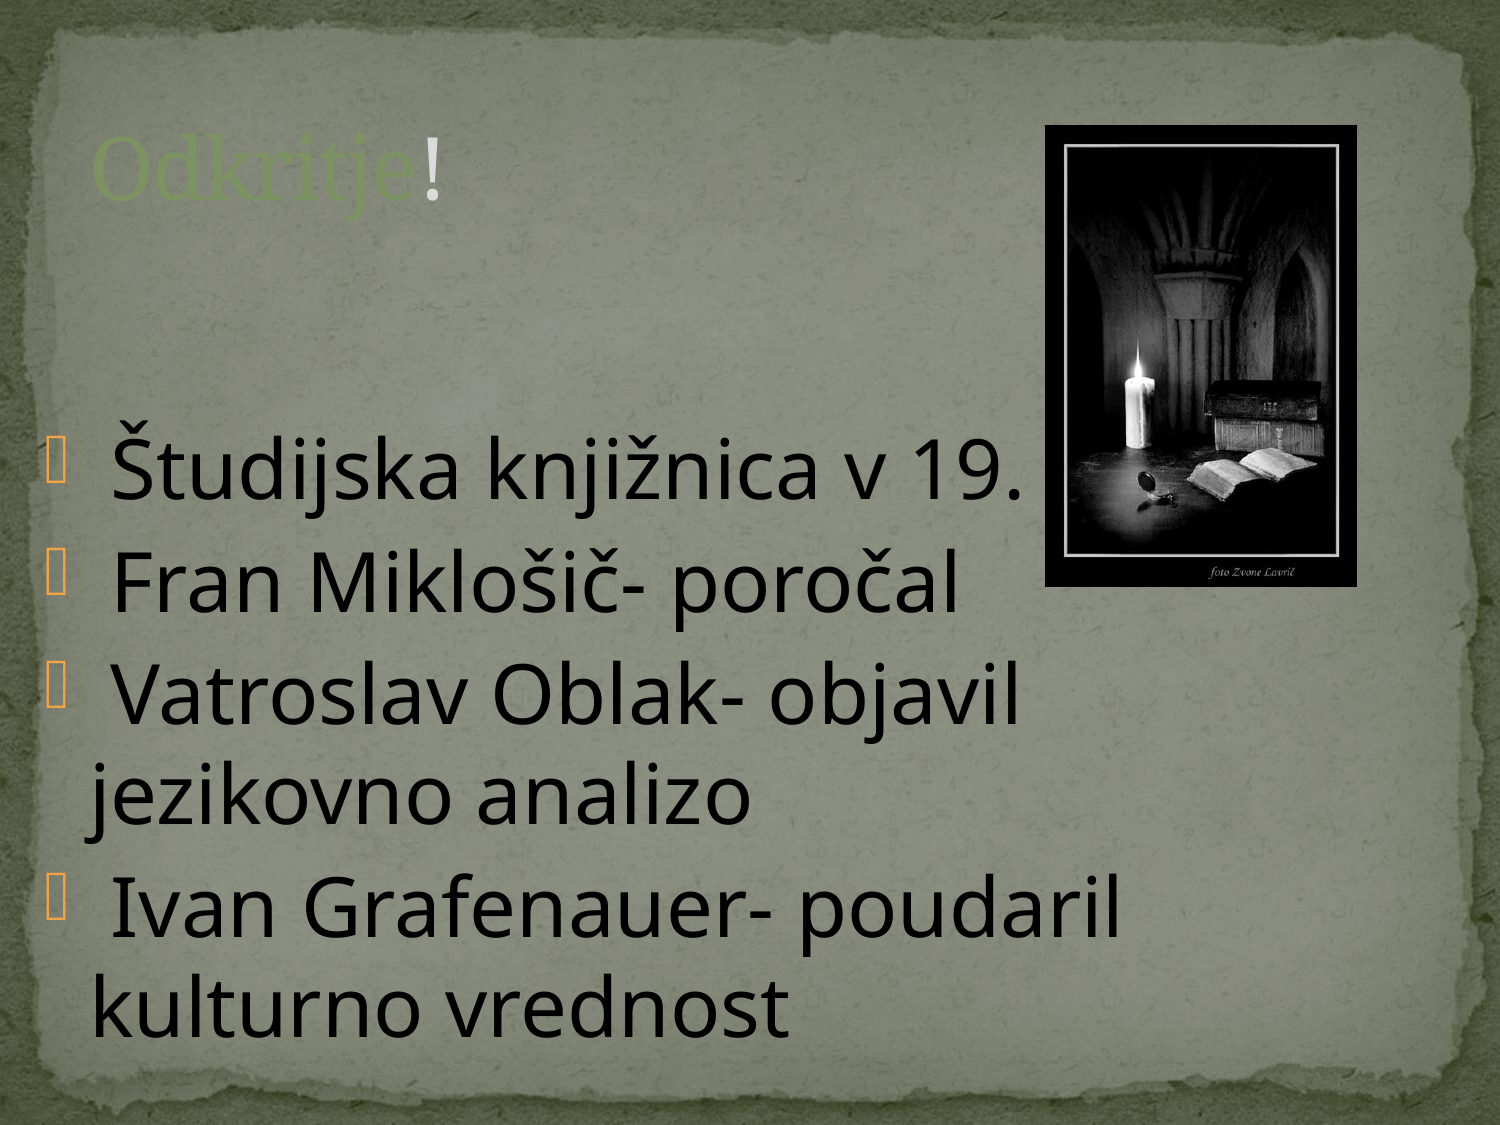

Odkritje!
# Študijska knjižnica v 19. stoletju
 Fran Miklošič- poročal
 Vatroslav Oblak- objavil jezikovno analizo
 Ivan Grafenauer- poudaril kulturno vrednost